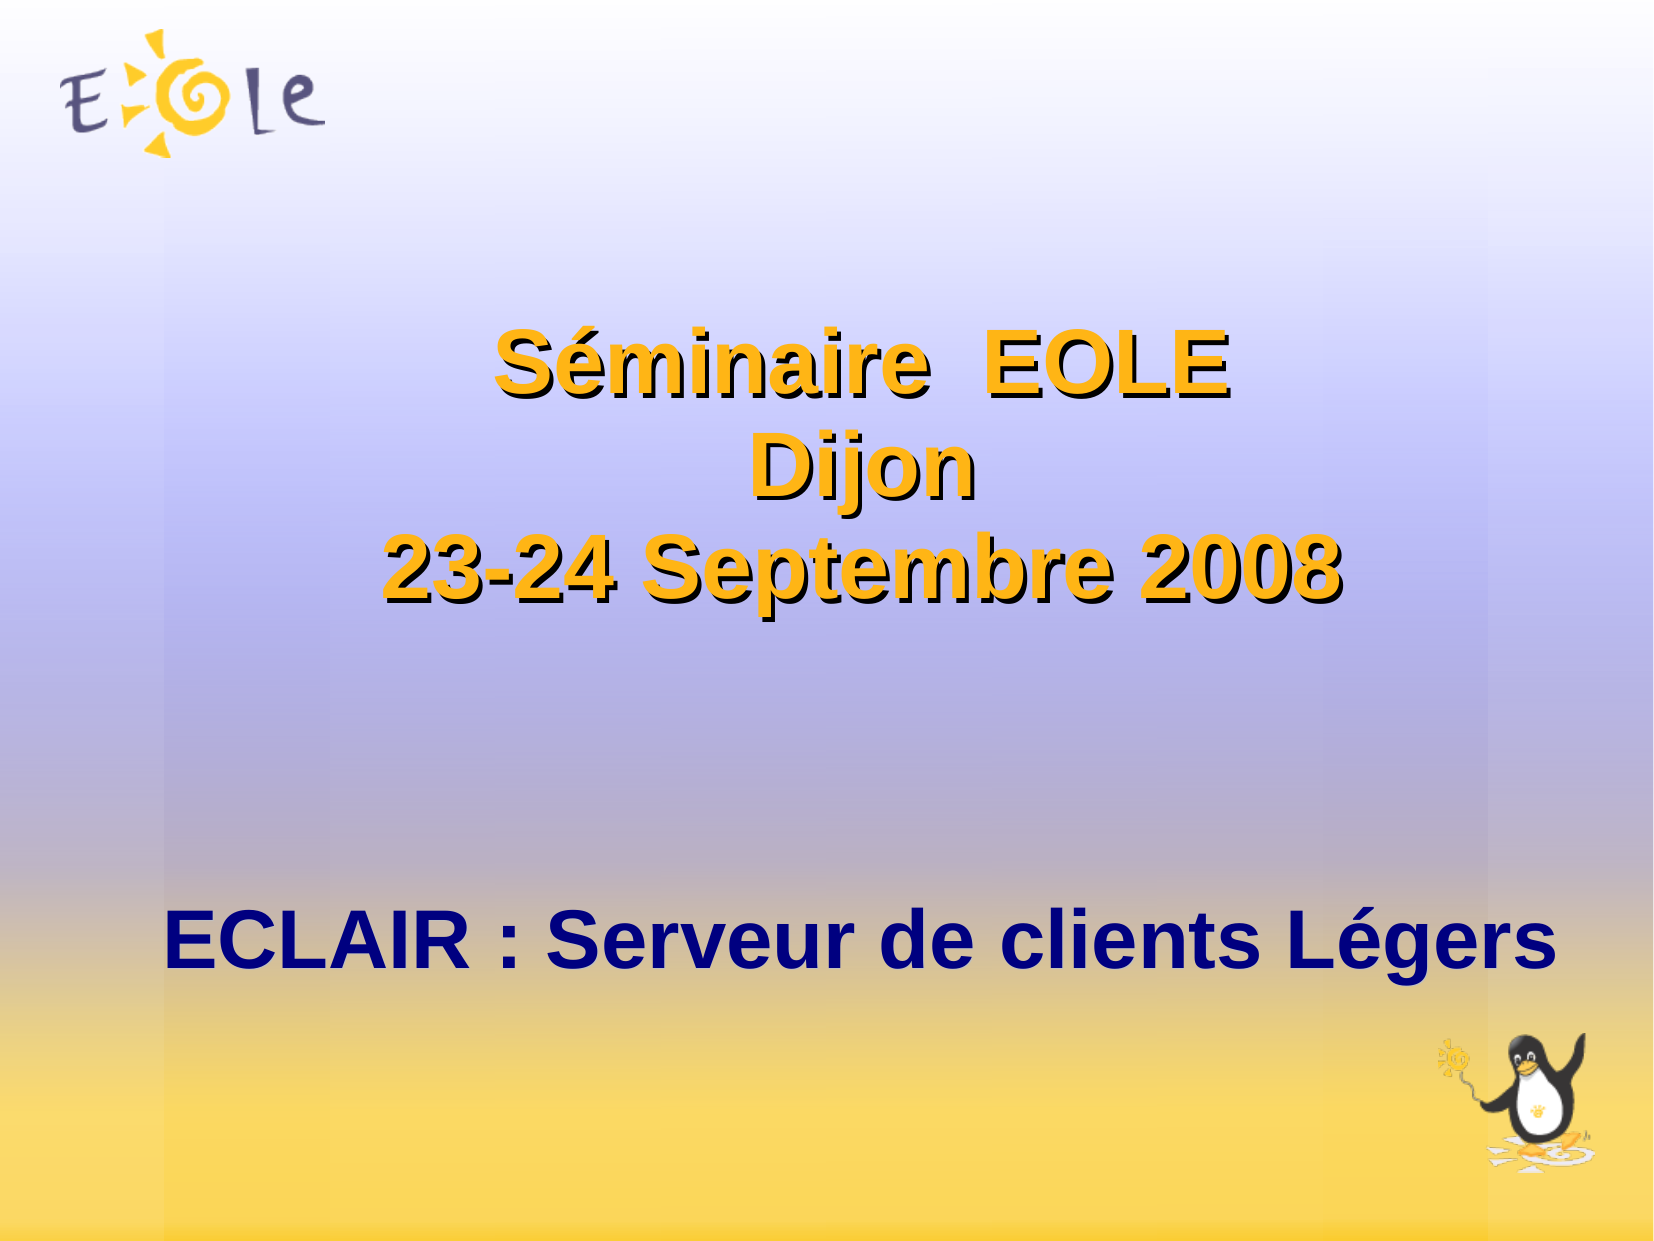

# Séminaire EOLE Dijon 23-24 Septembre 2008
ECLAIR : Serveur de clients Légers